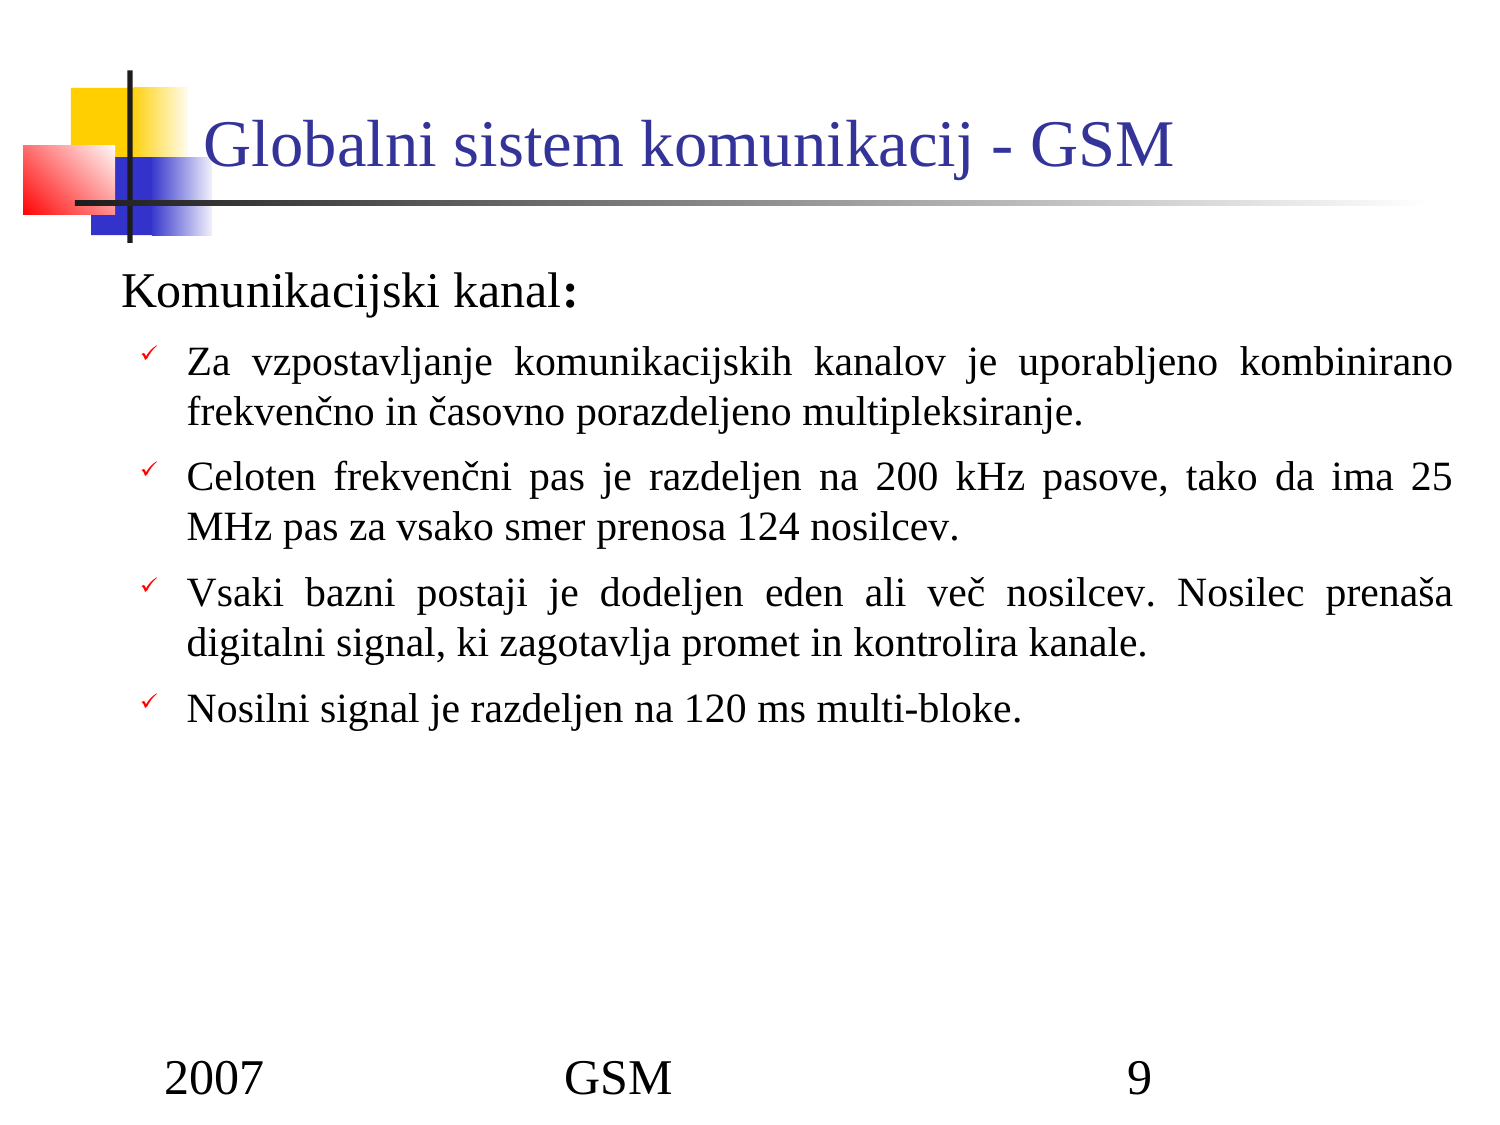

# Globalni sistem komunikacij - GSM
	Komunikacijski kanal:
Za vzpostavljanje komunikacijskih kanalov je uporabljeno kombinirano frekvenčno in časovno porazdeljeno multipleksiranje.
Celoten frekvenčni pas je razdeljen na 200 kHz pasove, tako da ima 25 MHz pas za vsako smer prenosa 124 nosilcev.
Vsaki bazni postaji je dodeljen eden ali več nosilcev. Nosilec prenaša digitalni signal, ki zagotavlja promet in kontrolira kanale.
Nosilni signal je razdeljen na 120 ms multi-bloke.
2007
GSM
9